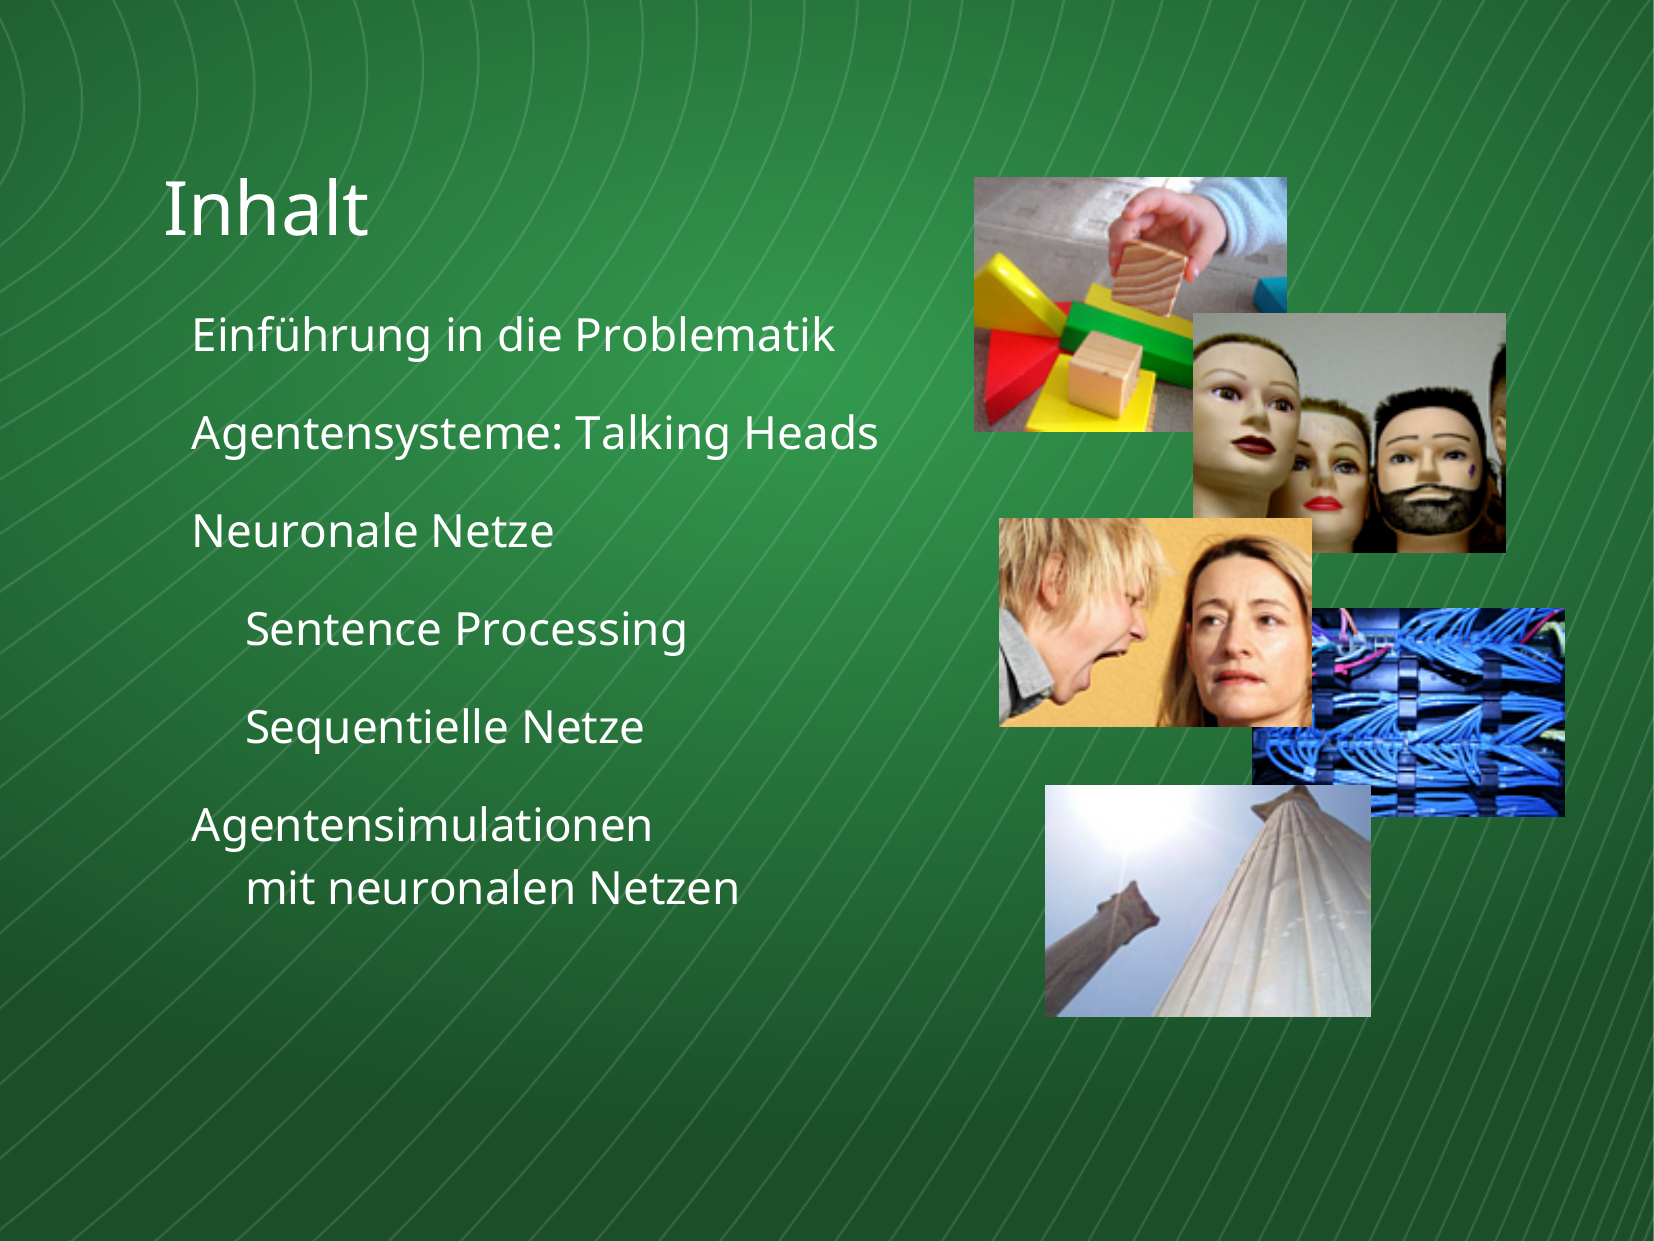

Inhalt
Einführung in die Problematik
Agentensysteme: Talking Heads
Neuronale Netze
Sentence Processing
Sequentielle Netze
Agentensimulationen
mit neuronalen Netzen